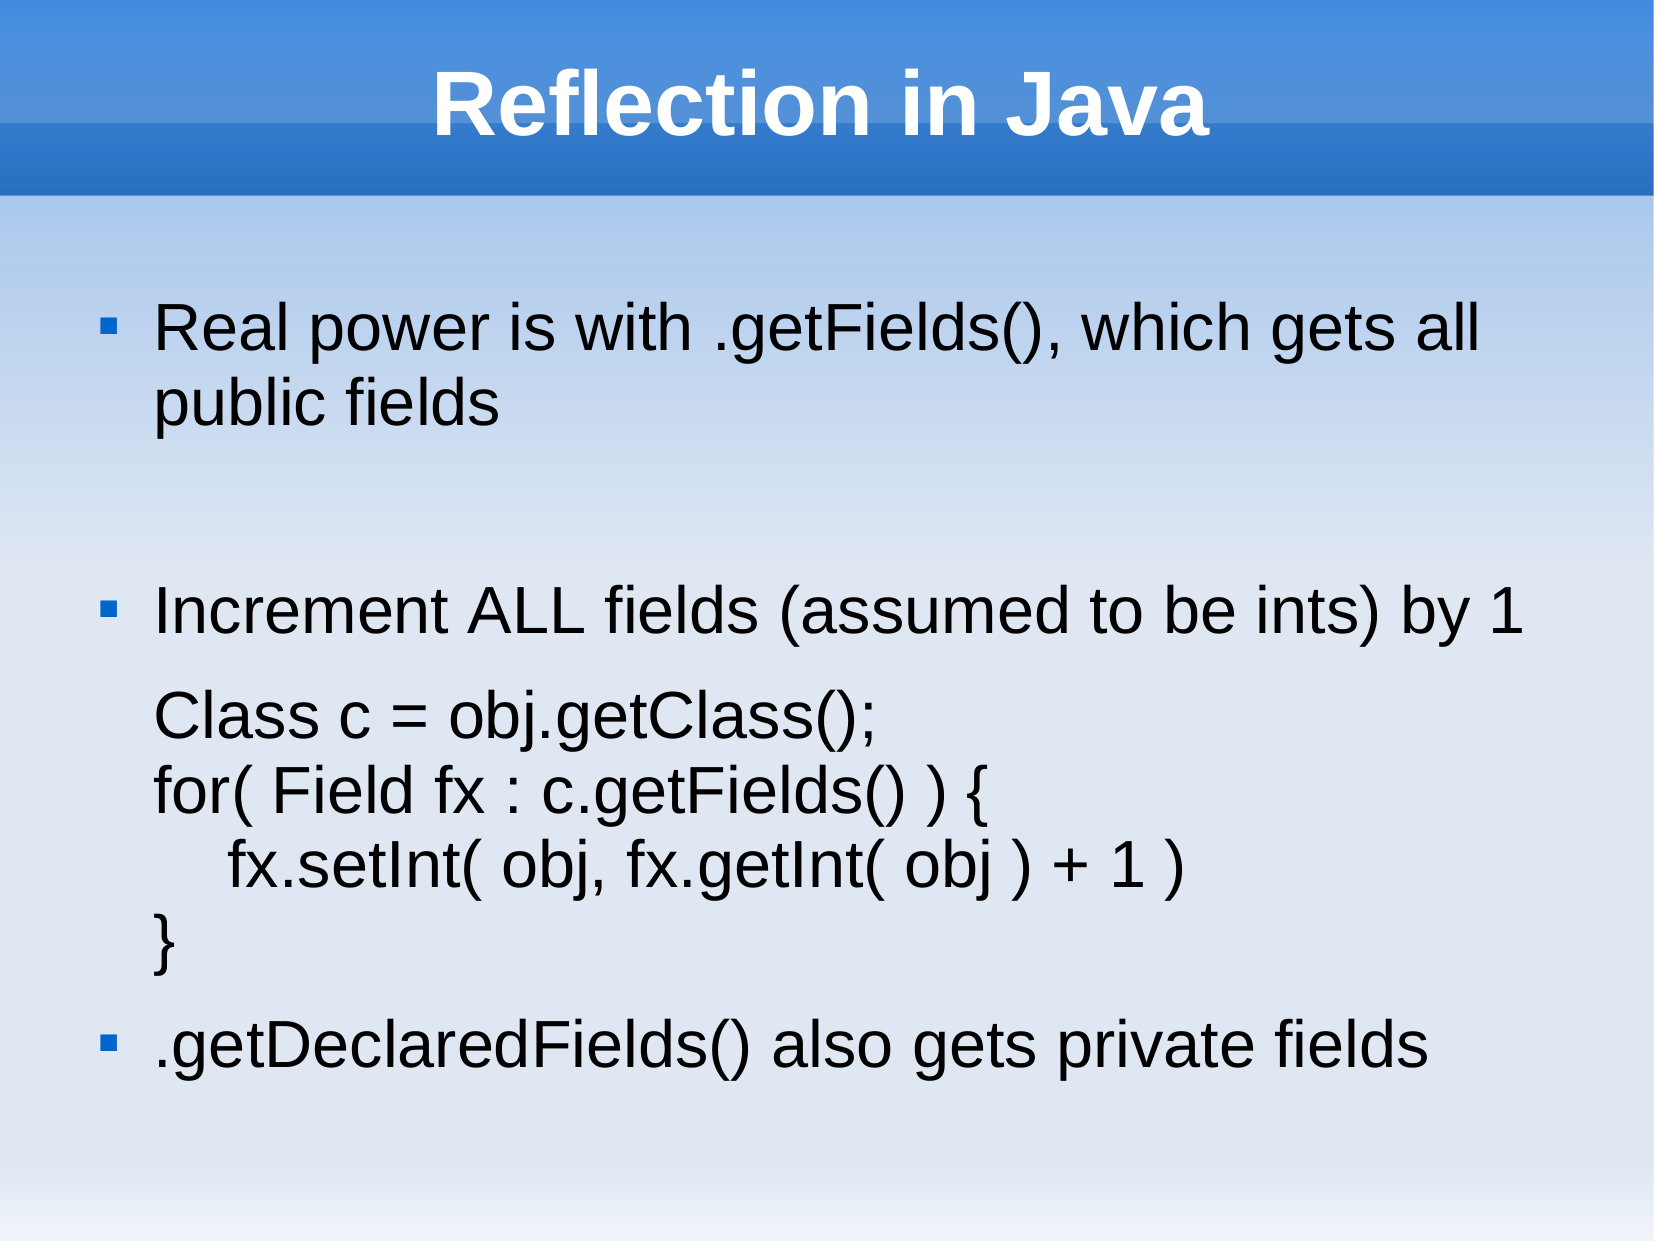

# Reflection in Java
Real power is with .getFields(), which gets all public fields
Increment ALL fields (assumed to be ints) by 1
Class c = obj.getClass();
for( Field fx : c.getFields() ) {
 fx.setInt( obj, fx.getInt( obj ) + 1 )
}
.getDeclaredFields() also gets private fields